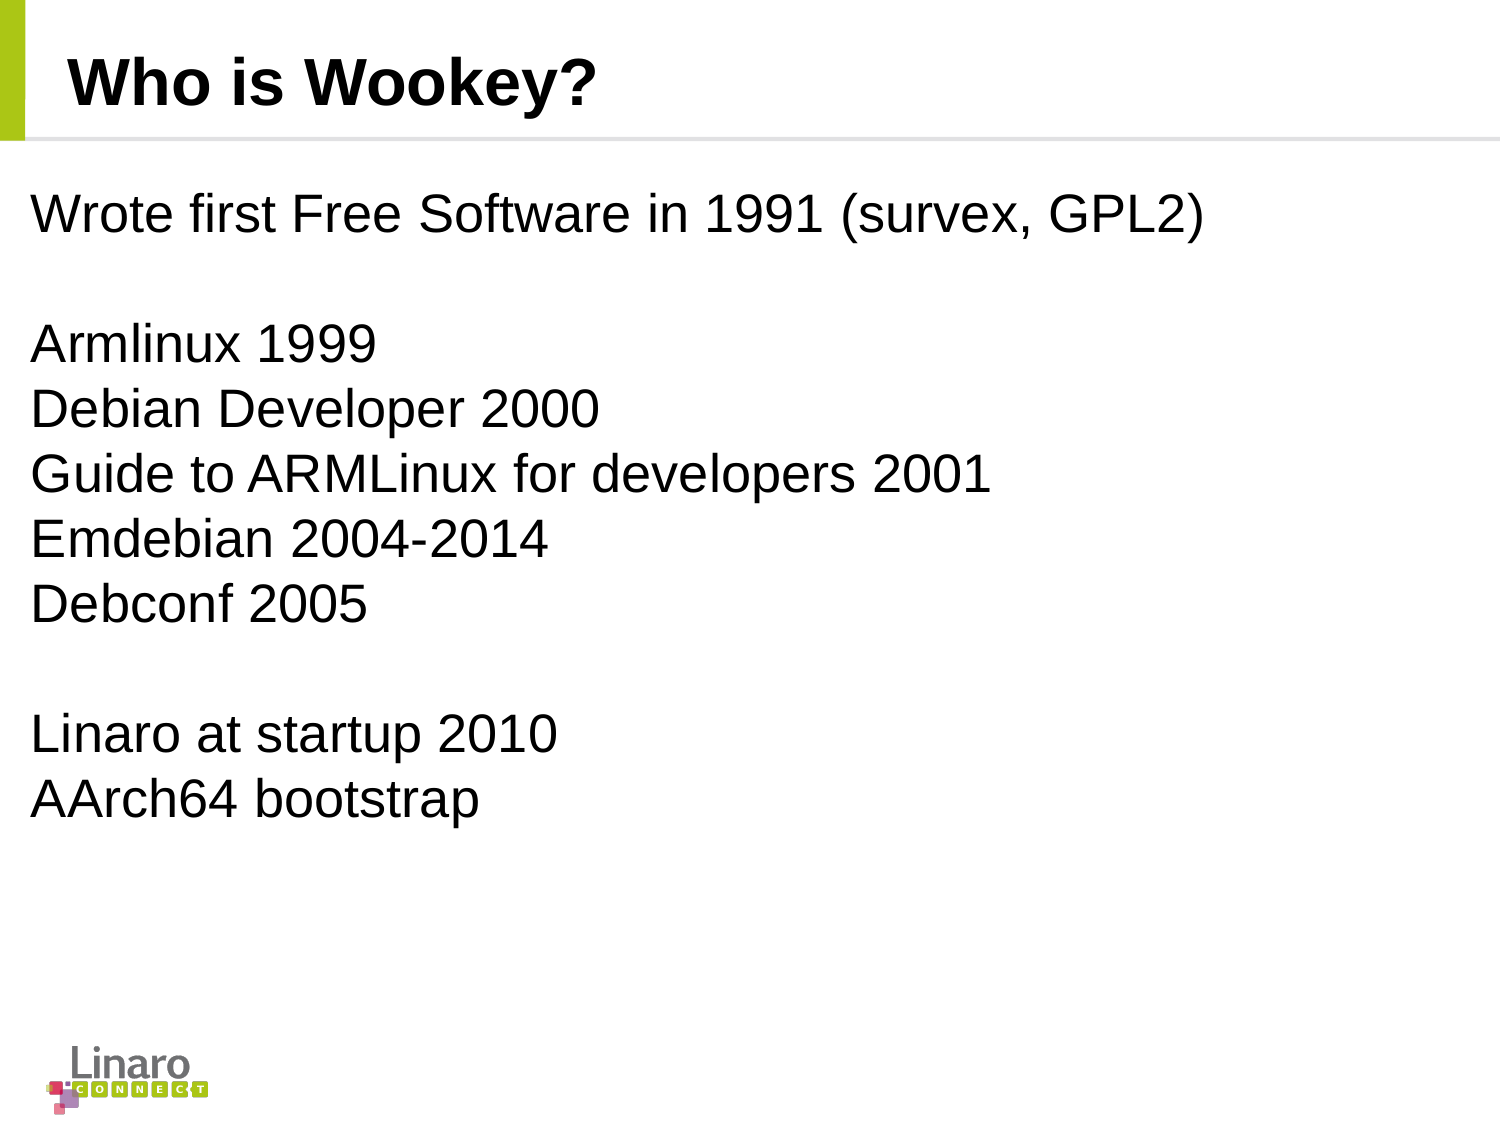

Who is Wookey?
Wrote first Free Software in 1991 (survex, GPL2)
Armlinux 1999
Debian Developer 2000
Guide to ARMLinux for developers 2001
Emdebian 2004-2014
Debconf 2005
Linaro at startup 2010
AArch64 bootstrap